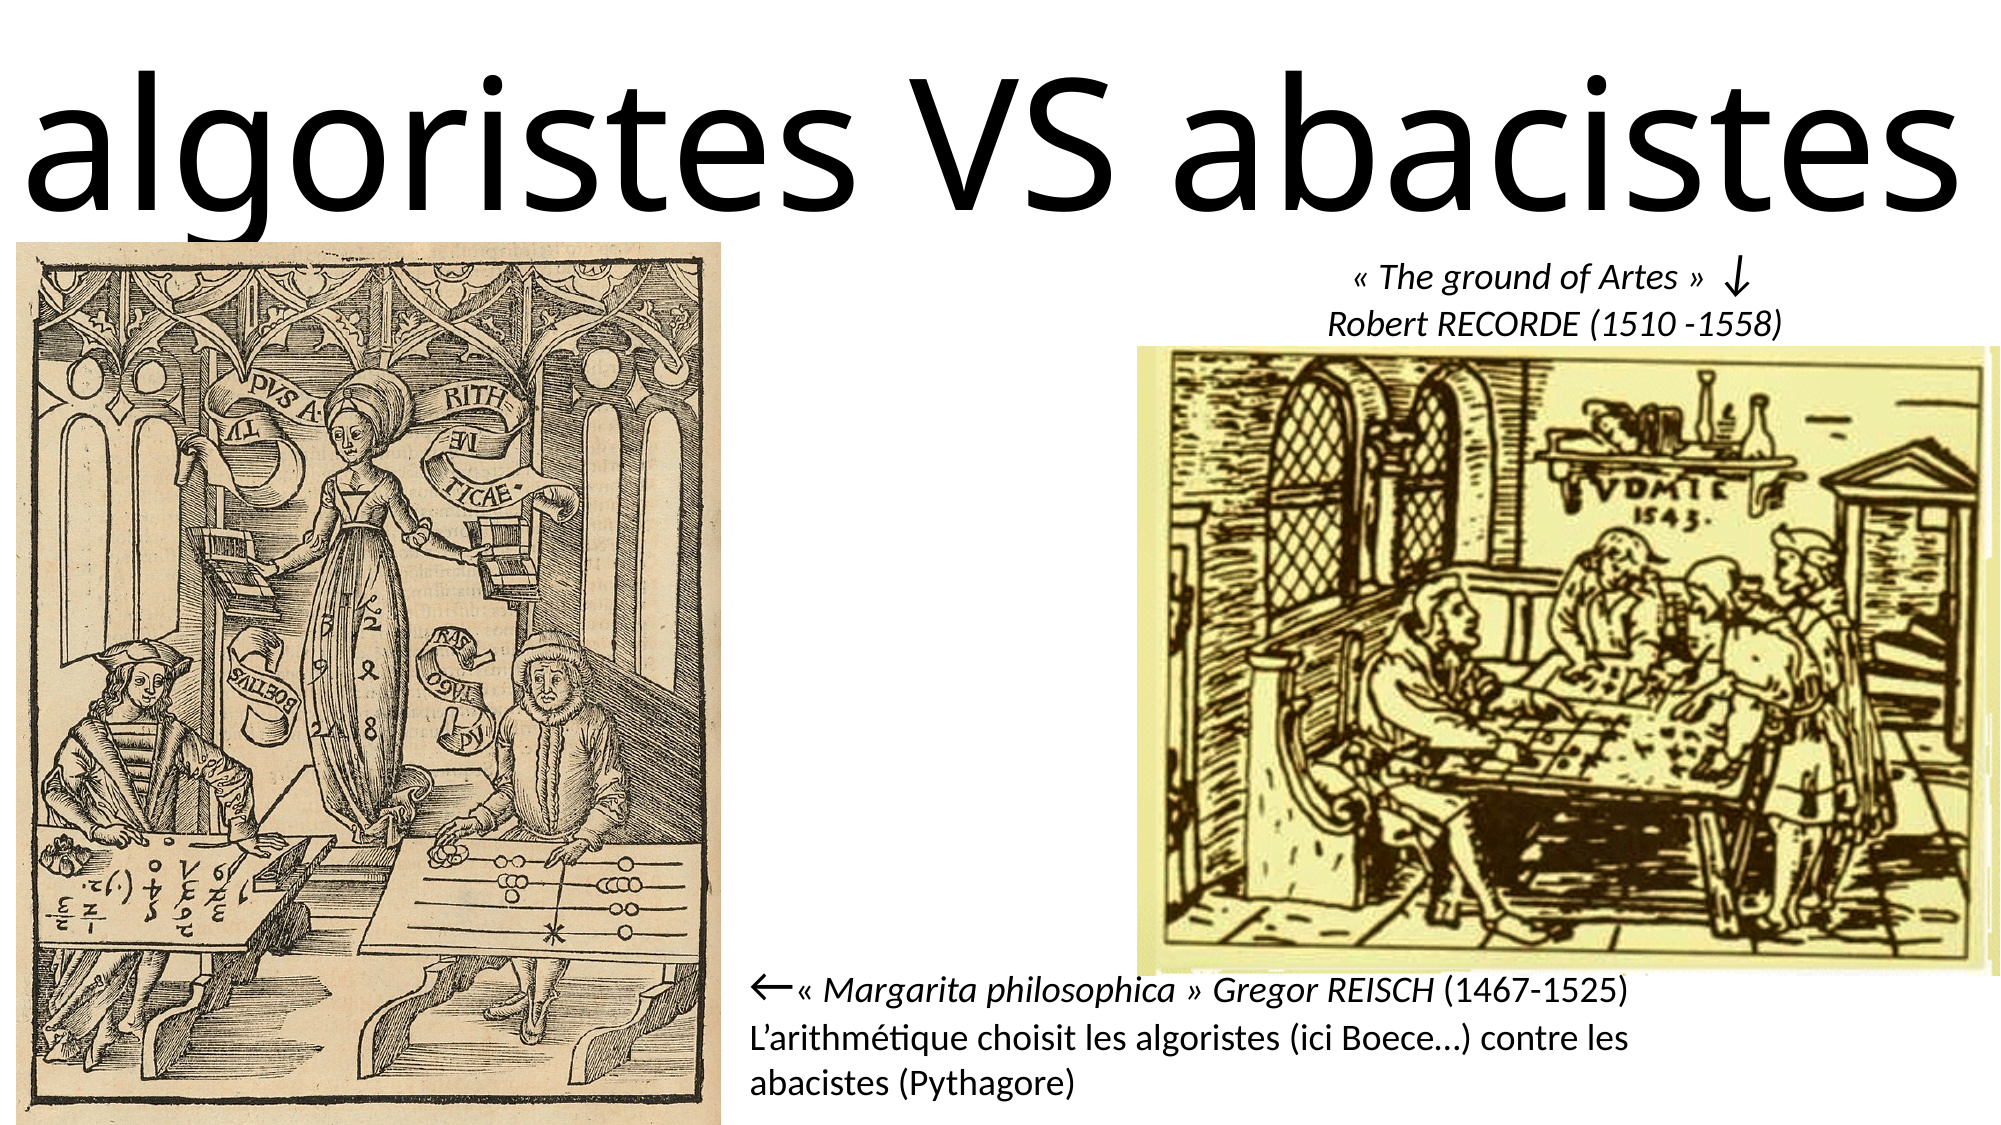

# algoristes VS abacistes
« The ground of Artes » ↓
Robert RECORDE (1510 -1558)
←« Margarita philosophica » Gregor REISCH (1467-1525)
L’arithmétique choisit les algoristes (ici Boece…) contre les abacistes (Pythagore)